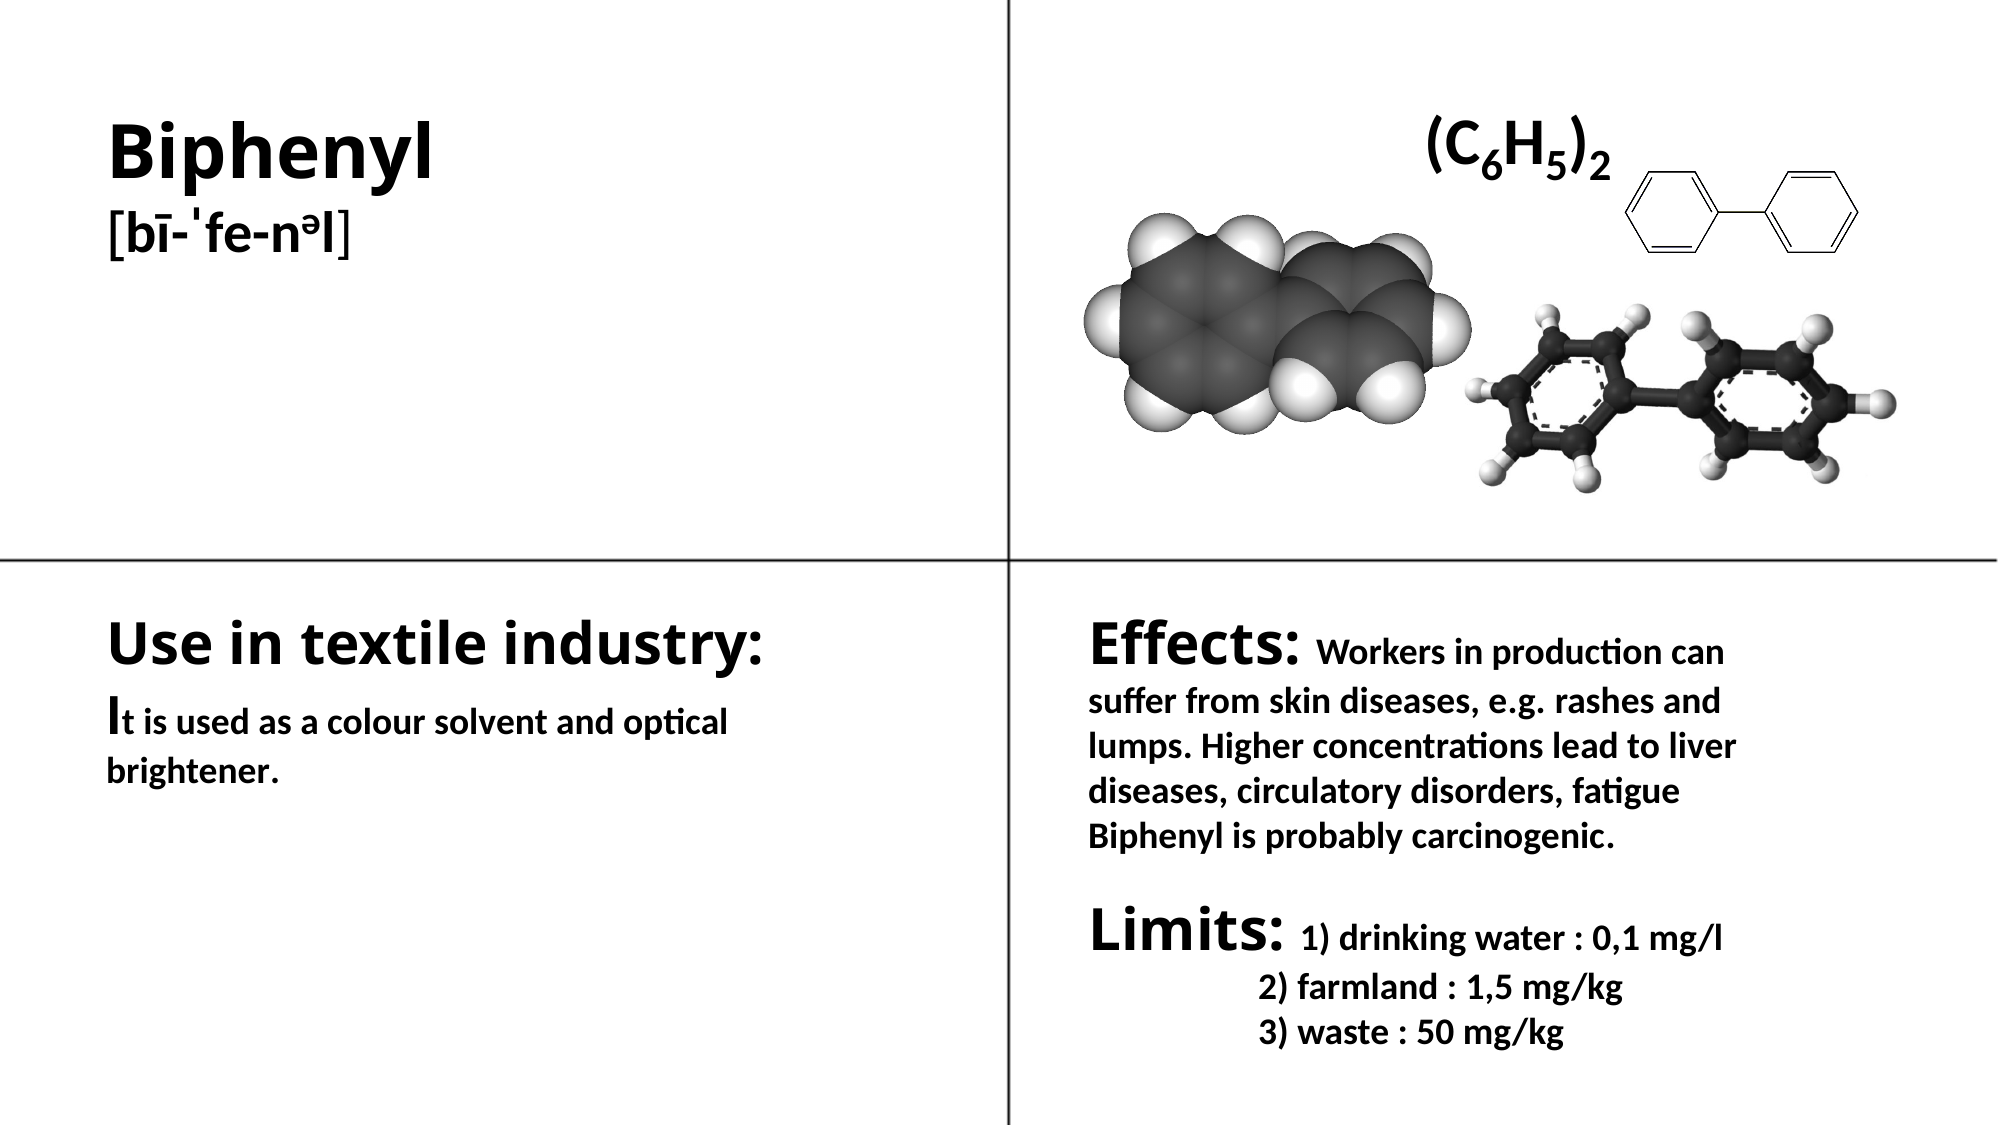

#
(C6H5)2
Biphenyl
[bī-ˈfe-nəl]
Use in textile industry:
It is used as a colour solvent and optical brightener.
Effects: Workers in production can suffer from skin diseases, e.g. rashes and lumps. Higher concentrations lead to liver diseases, circulatory disorders, fatigue
Biphenyl is probably carcinogenic.
Limits: 1) drinking water : 0,1 mg/l
 2) farmland : 1,5 mg/kg
 3) waste : 50 mg/kg